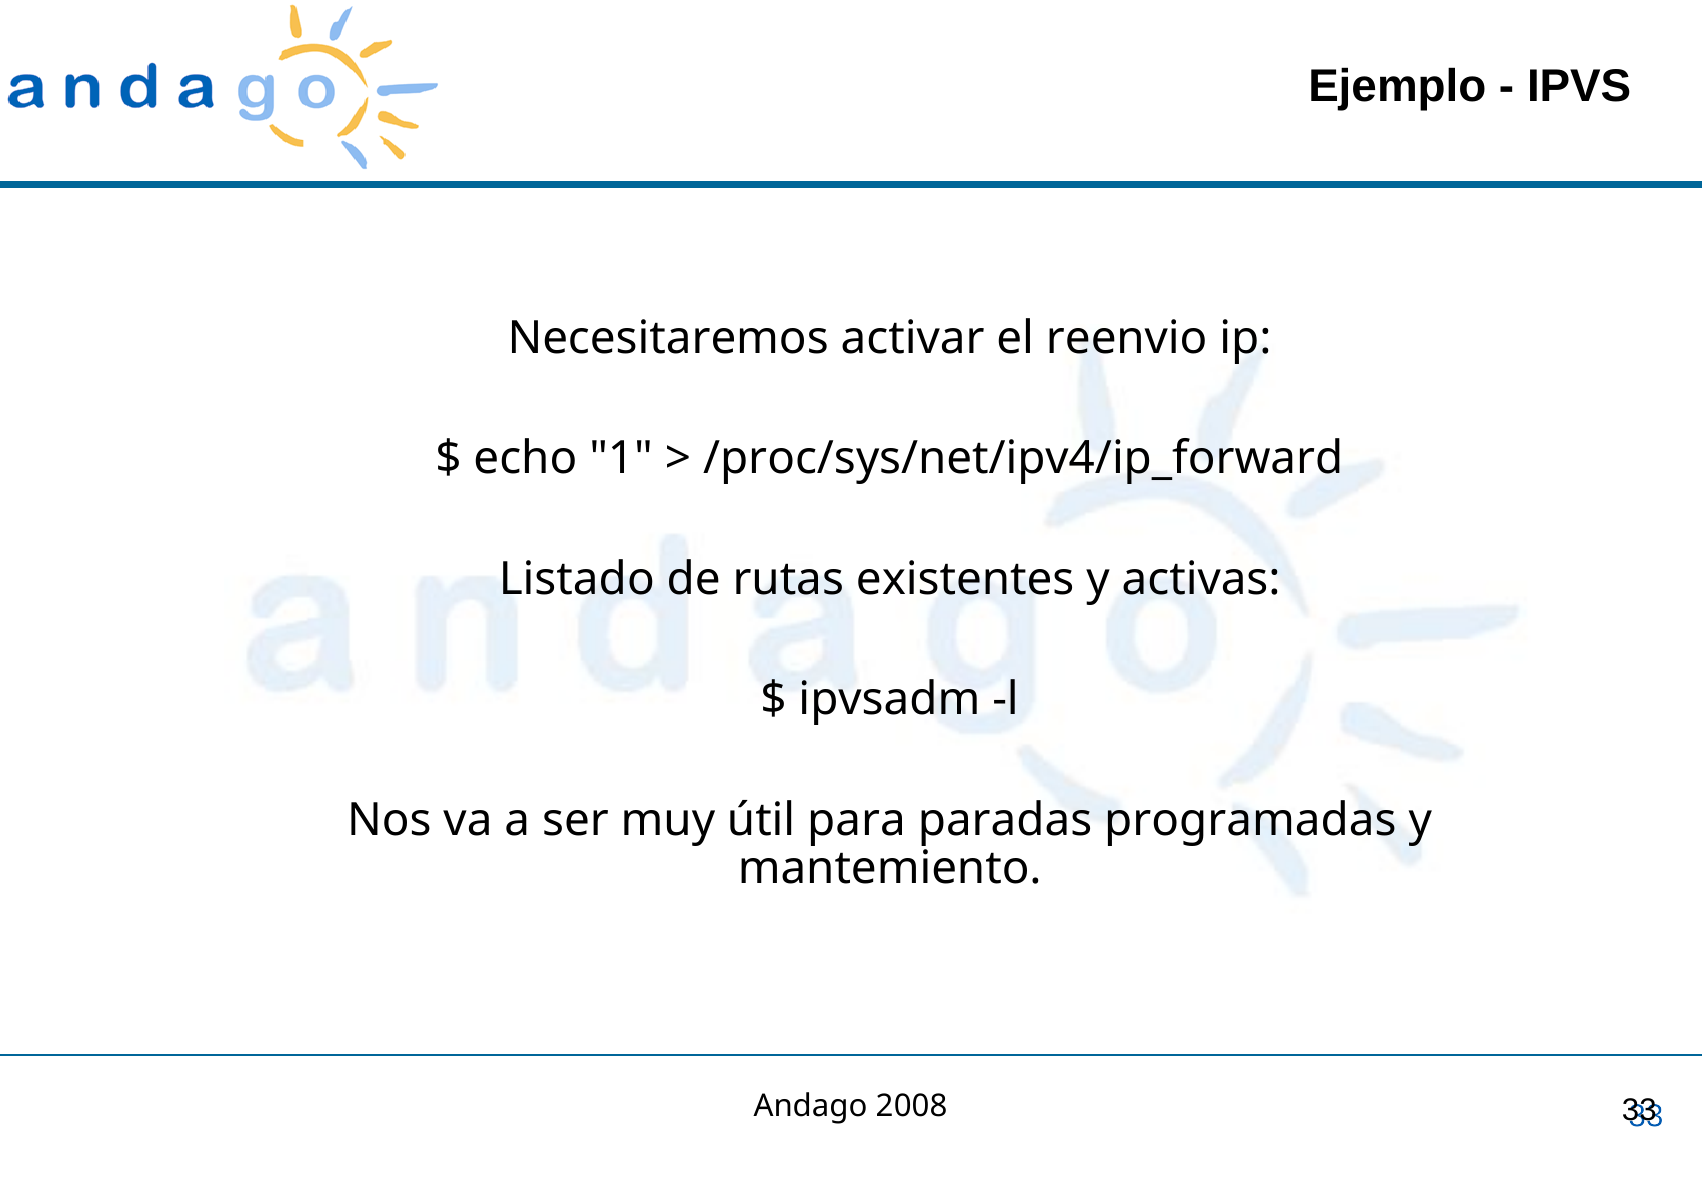

# Ejemplo - IPVS
Necesitaremos activar el reenvio ip:
$ echo "1" > /proc/sys/net/ipv4/ip_forward
Listado de rutas existentes y activas:
$ ipvsadm -l
Nos va a ser muy útil para paradas programadas y mantemiento.